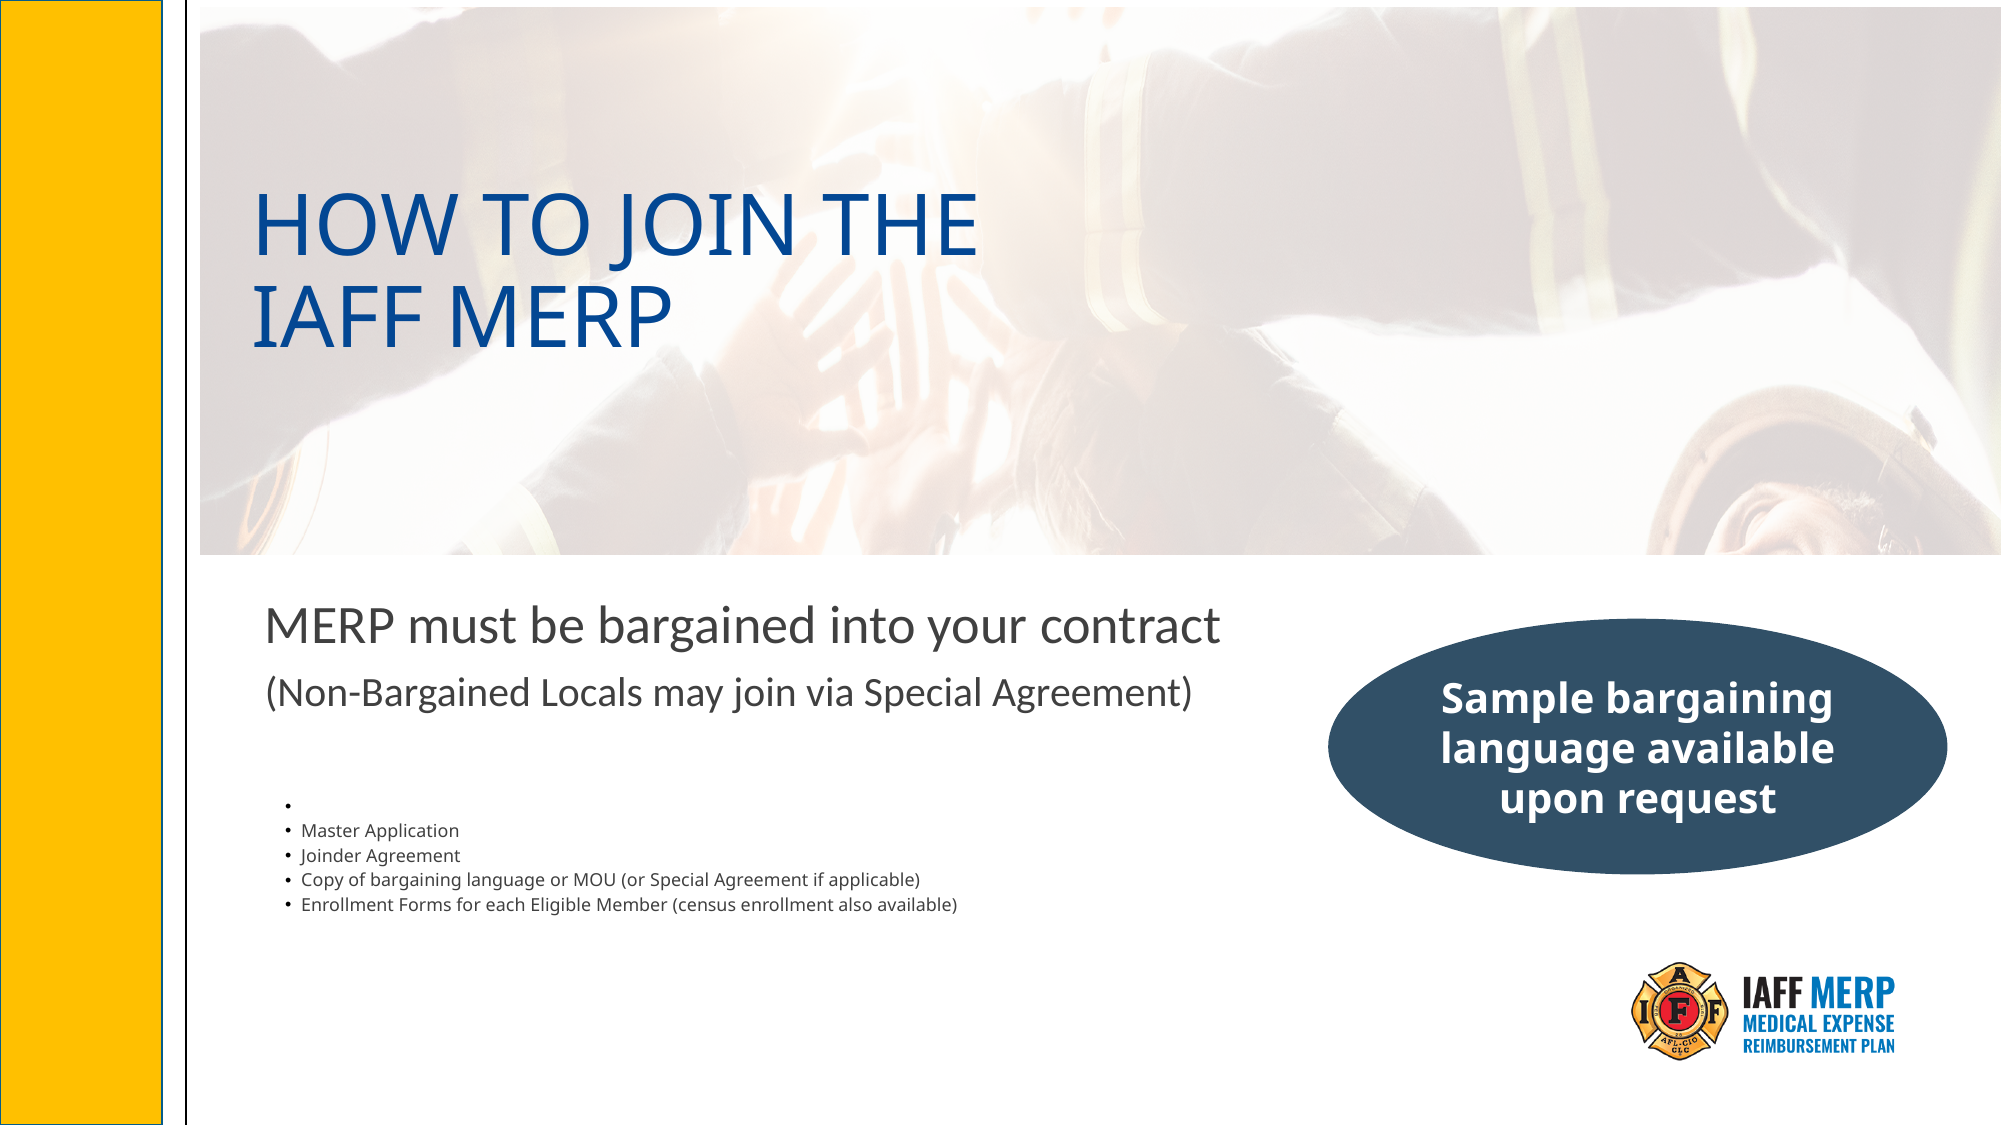

# How to join the IAFF MERP
MERP must be bargained into your contract
(Non-Bargained Locals may join via Special Agreement)
Sample bargaining language available upon request
Master Application
Joinder Agreement
Copy of bargaining language or MOU (or Special Agreement if applicable)
Enrollment Forms for each Eligible Member (census enrollment also available)